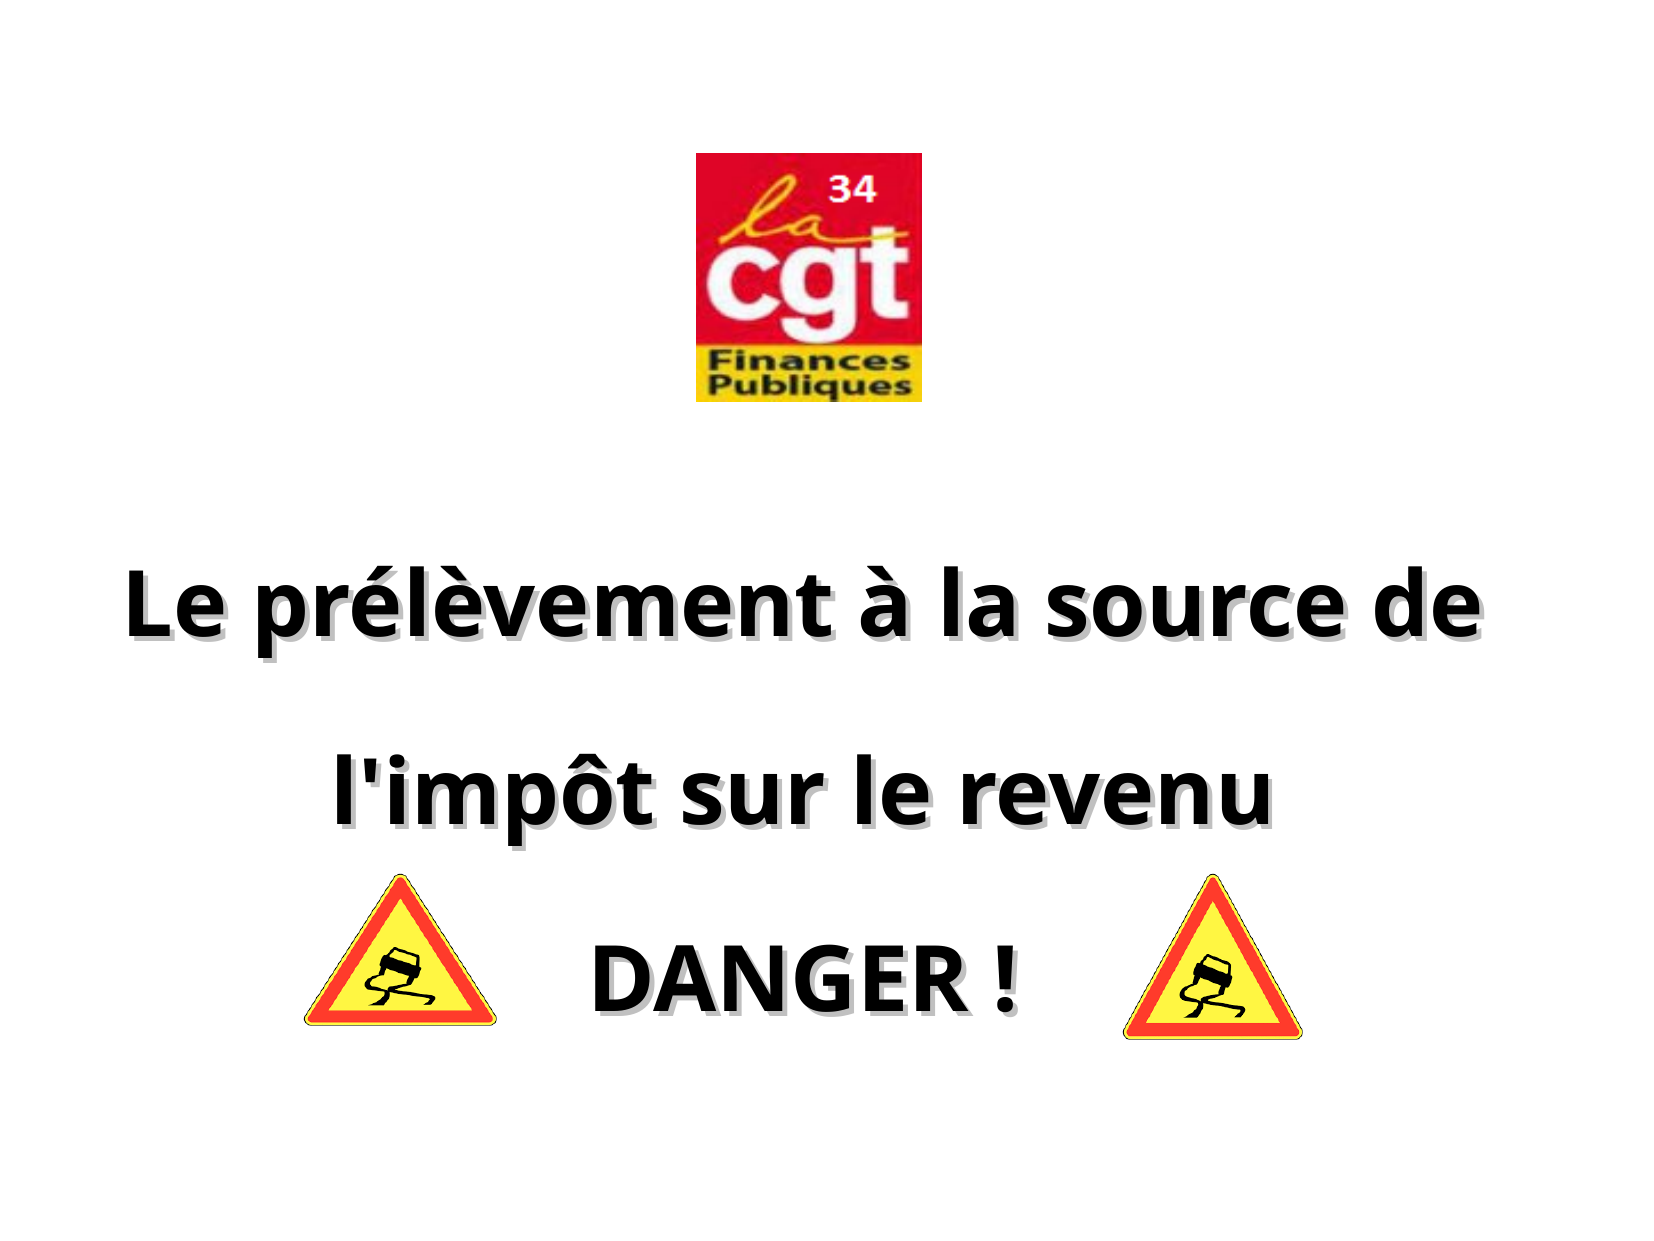

# Le prélèvement à la source de l'impôt sur le revenu DANGER !